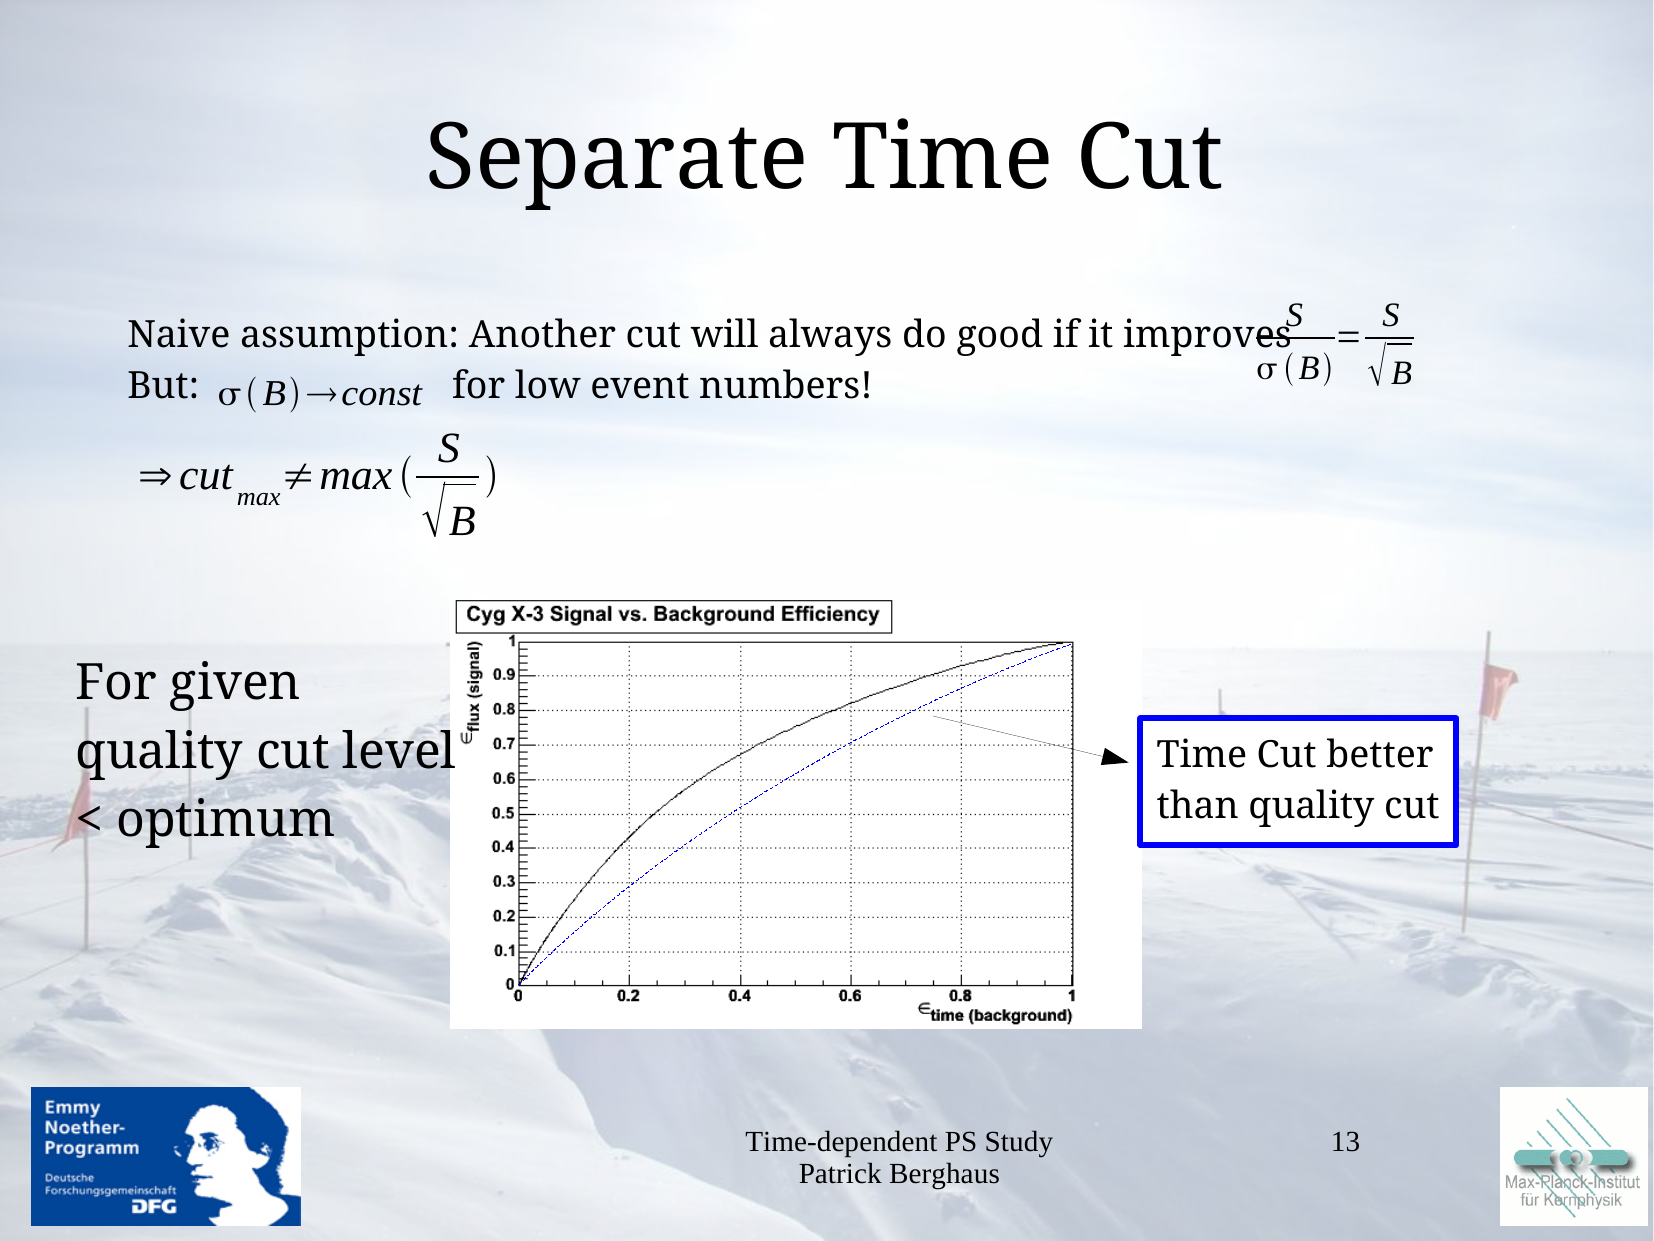

# Separate Time Cut
Naive assumption: Another cut will always do good if it improves
But: for low event numbers!
For given
quality cut level
< optimum
Time Cut better
than quality cut
13